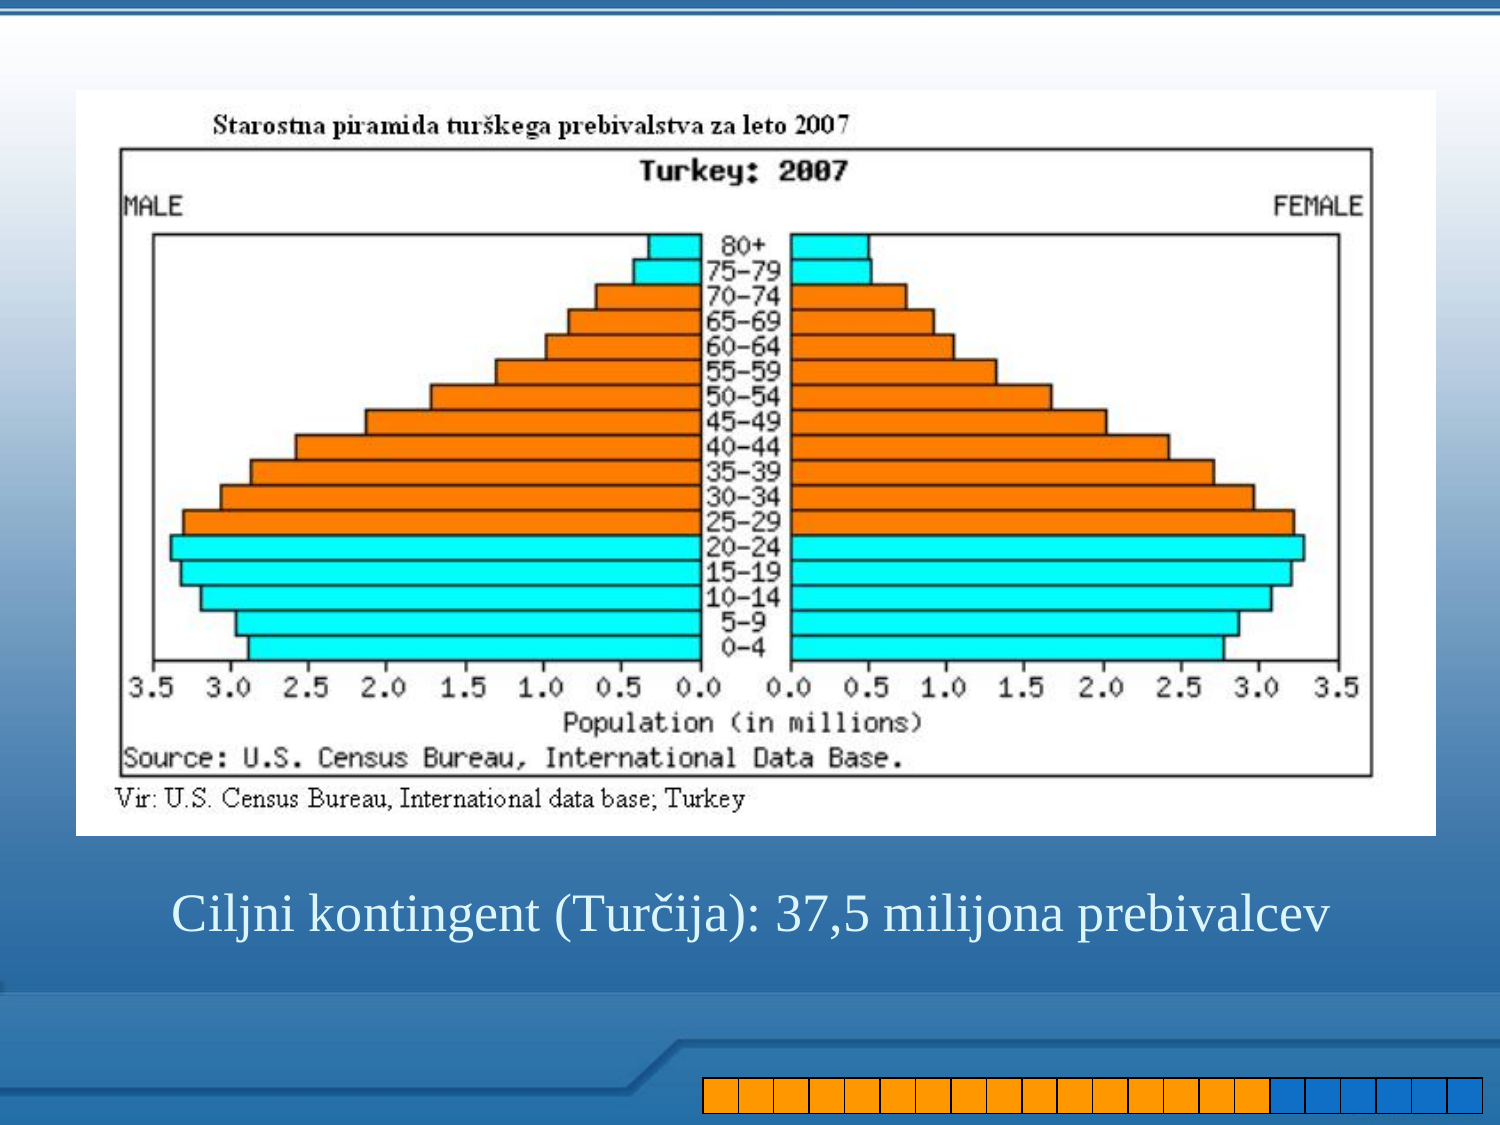

# Ciljni kontingent (Turčija): 37,5 milijona prebivalcev